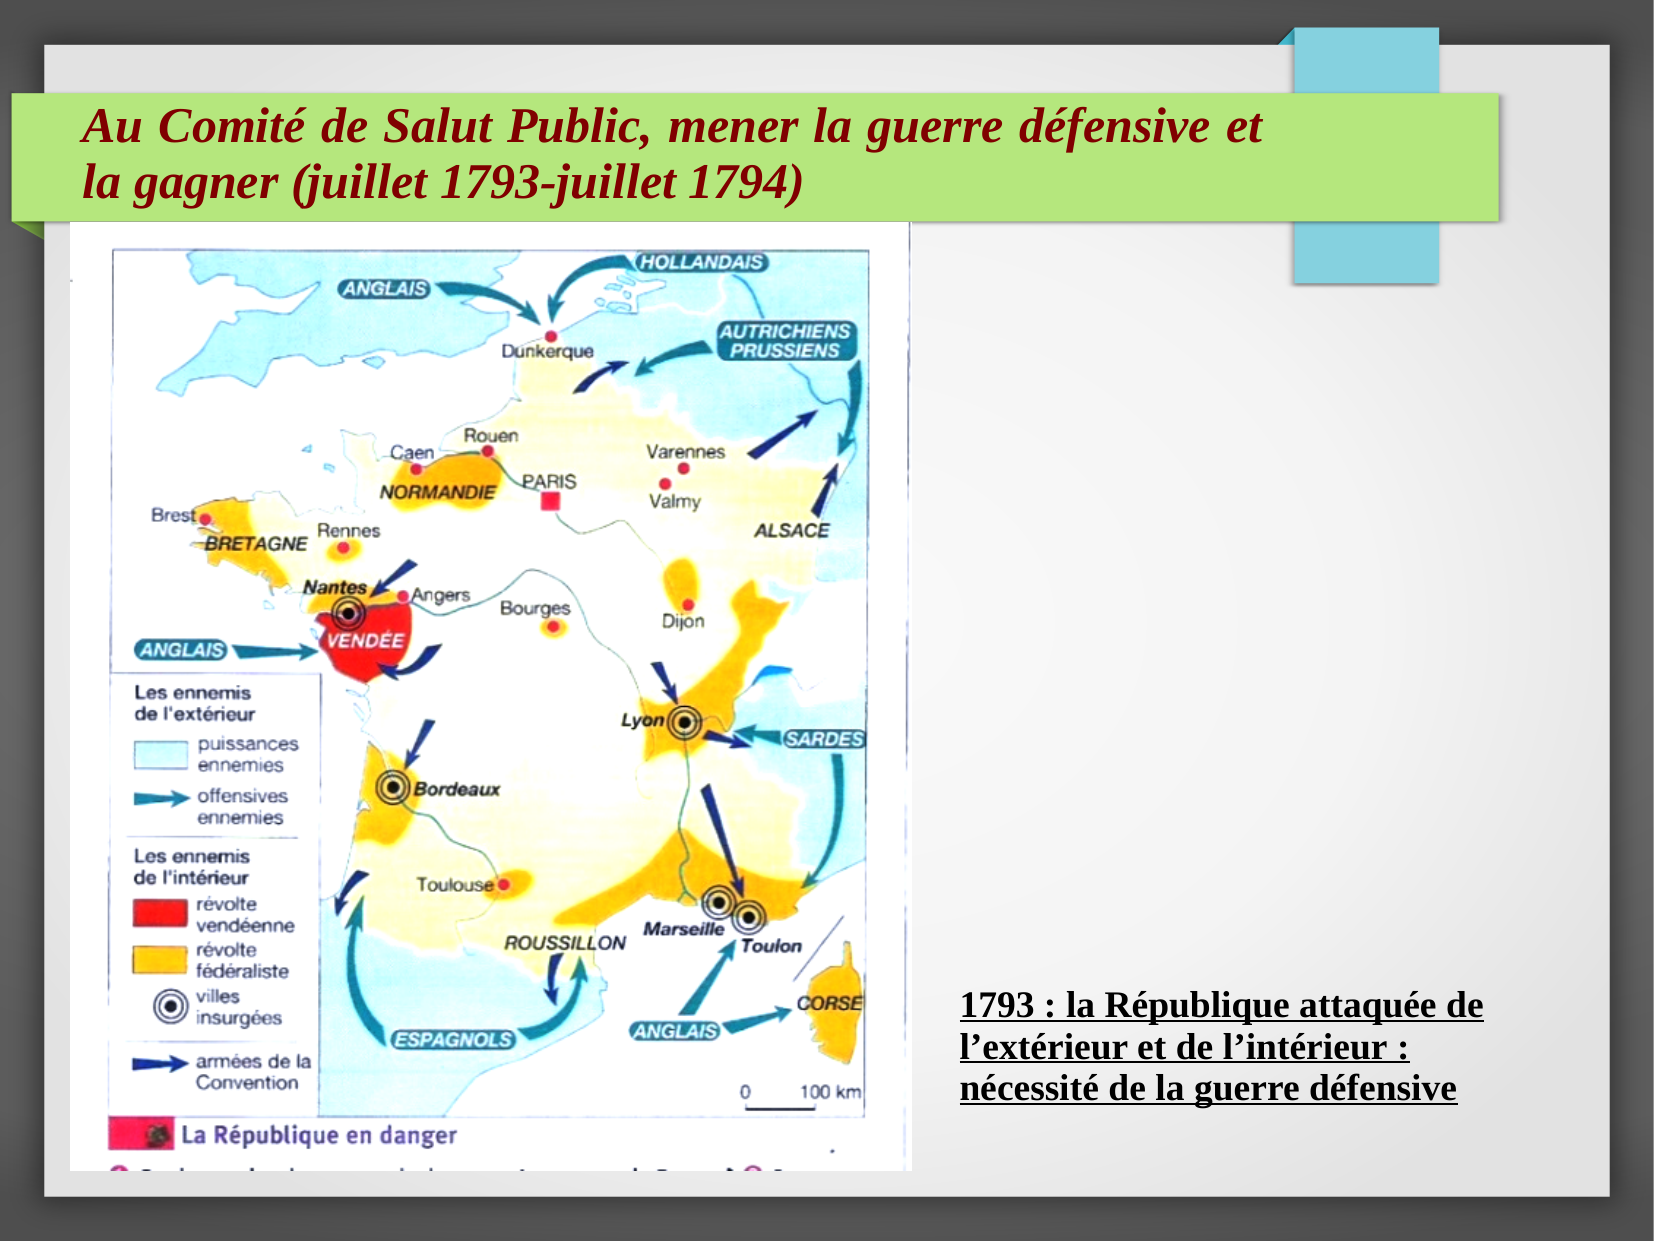

# Au Comité de Salut Public, mener la guerre défensive et la gagner (juillet 1793-juillet 1794)
1793 : la République attaquée de l’extérieur et de l’intérieur : nécessité de la guerre défensive